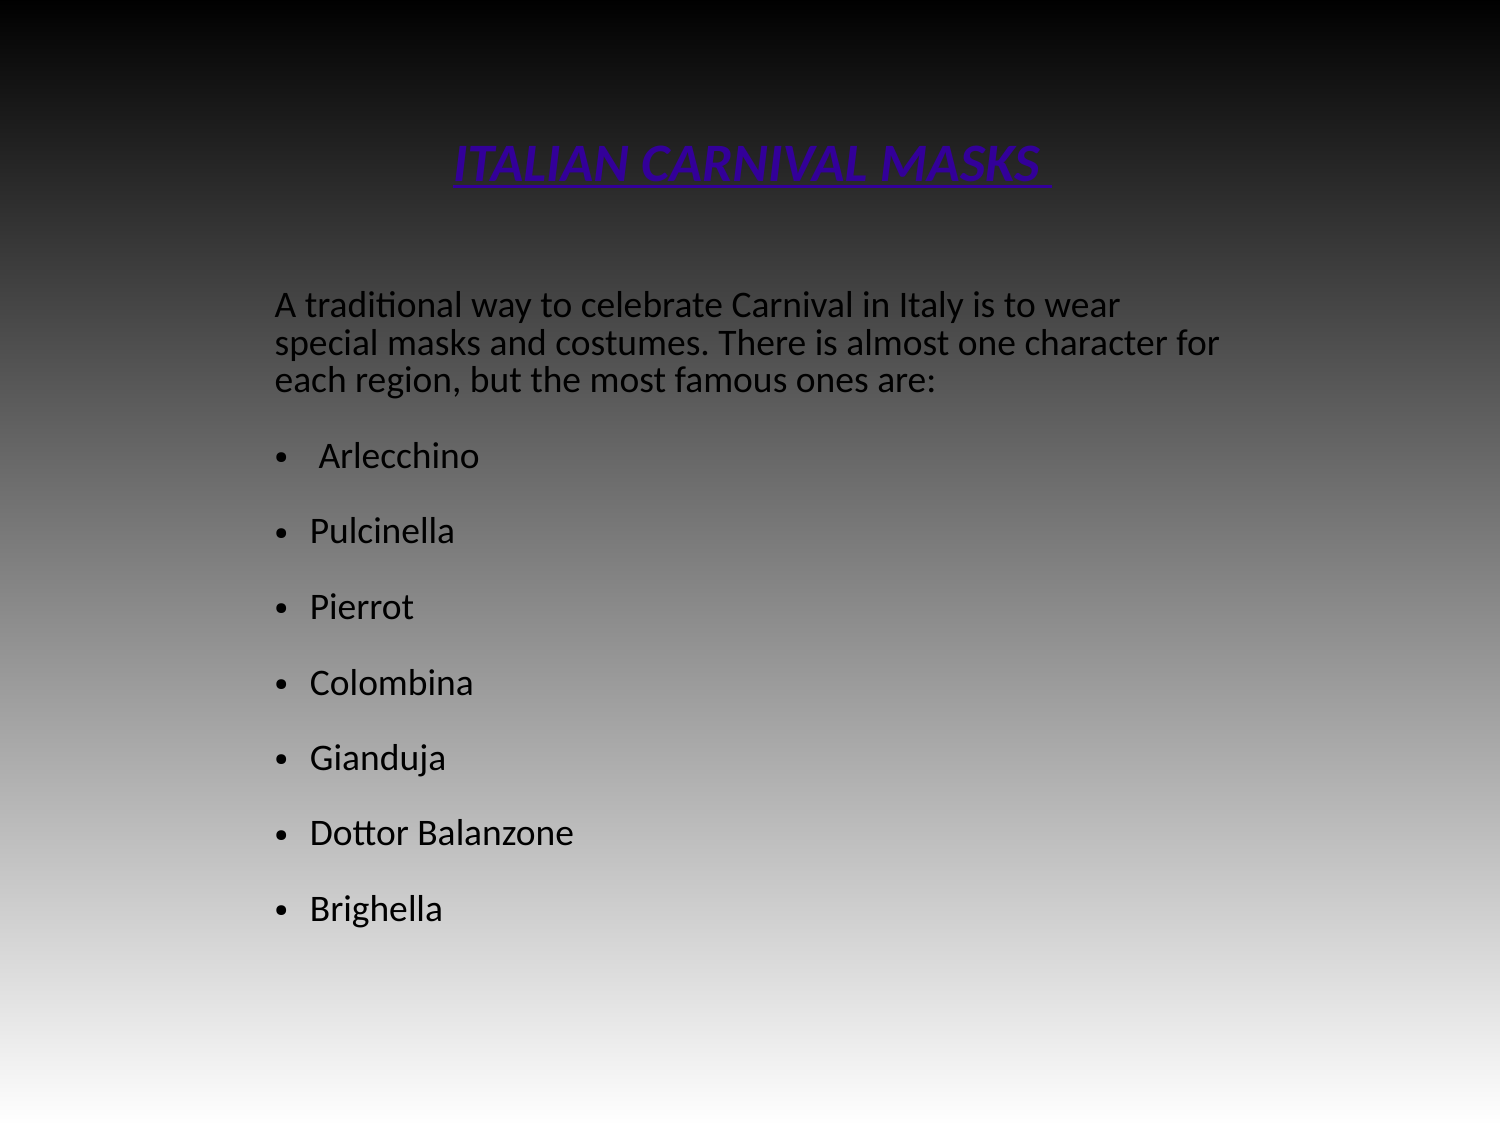

ITALIAN CARNIVAL MASKS
A traditional way to celebrate Carnival in Italy is to wear special masks and costumes. There is almost one character for each region, but the most famous ones are:
 Arlecchino
Pulcinella
Pierrot
Colombina
Gianduja
Dottor Balanzone
Brighella